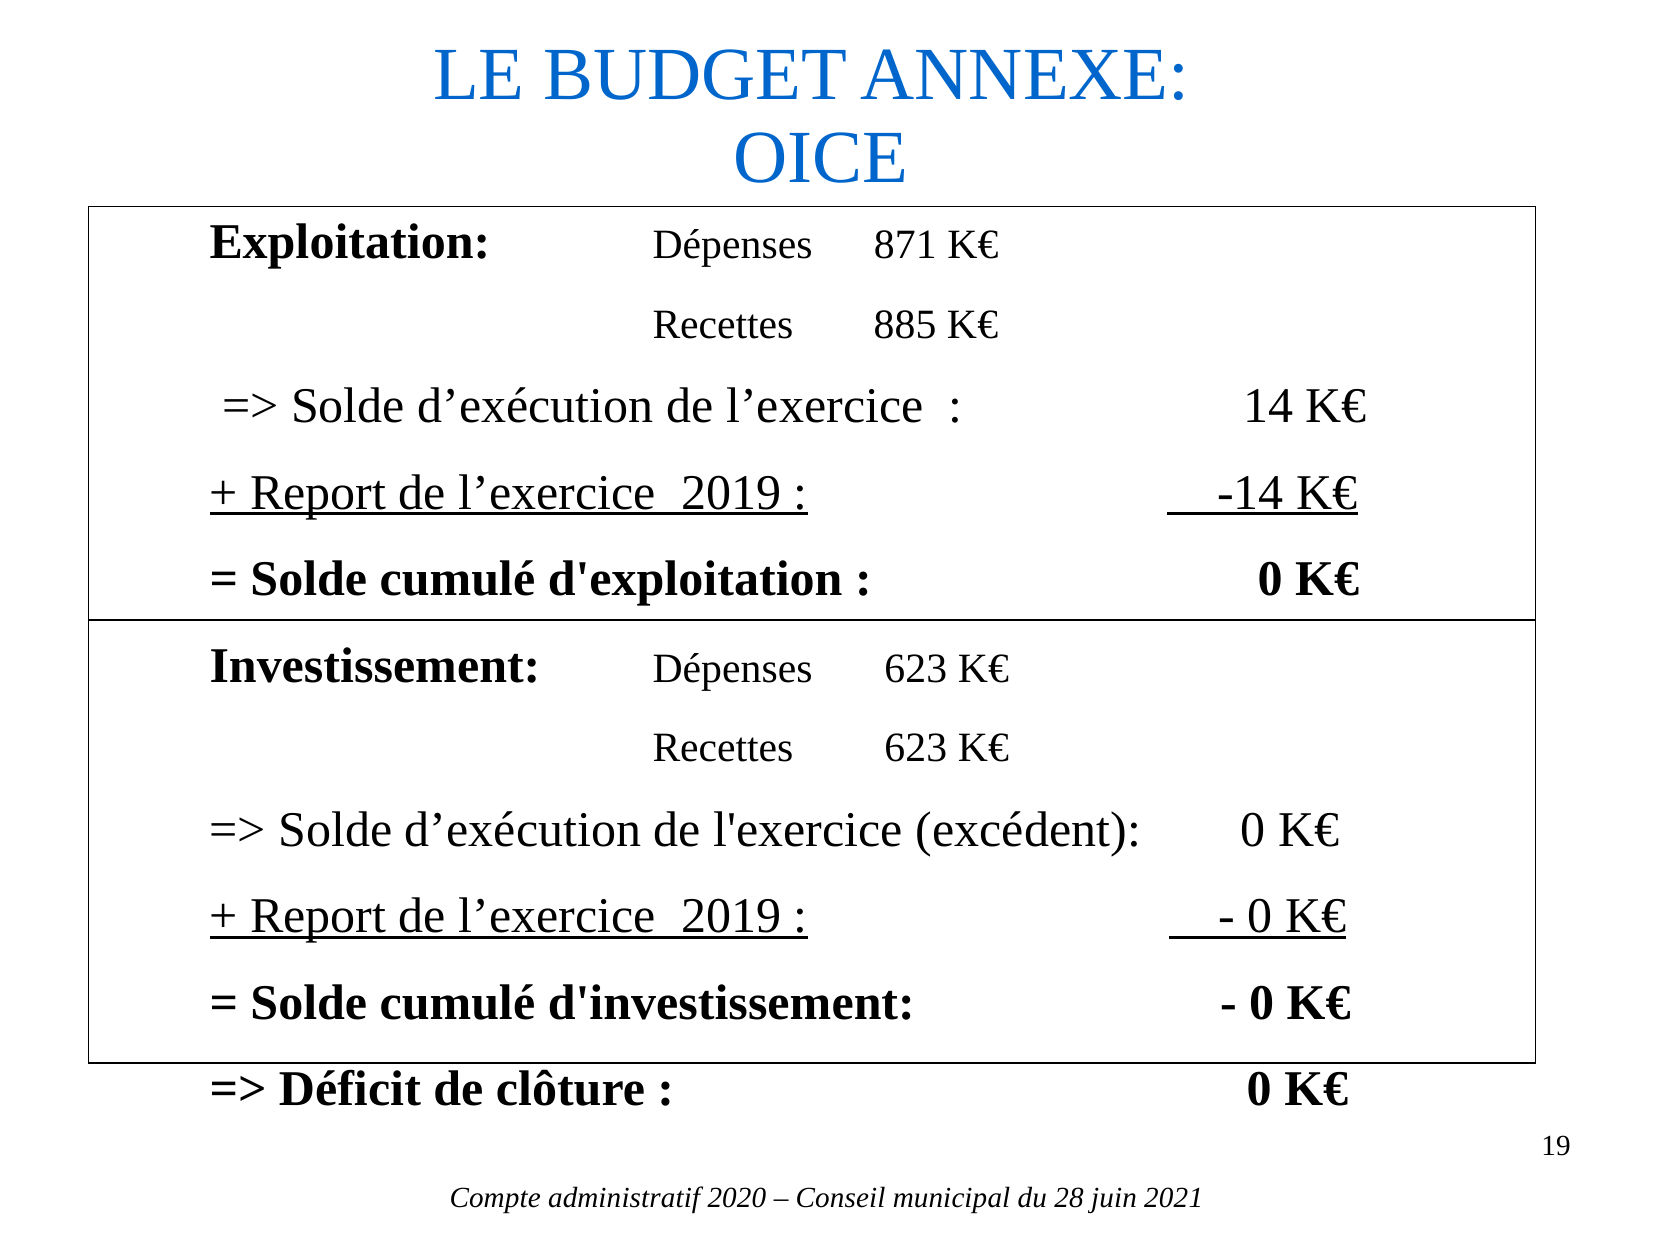

LE BUDGET ANNEXE:
OICE
Exploitation:			Dépenses	871 K€
						Recettes	 885 K€
 => Solde d’exécution de l’exercice : 		 14 K€
+ Report de l’exercice 2019 :					 -14 K€
= Solde cumulé d'exploitation :			 0 K€
Investissement:		Dépenses	 623 K€
						Recettes		 623 K€
=> Solde d’exécution de l'exercice (excédent): 0 K€
+ Report de l’exercice 2019 :				 - 0 K€
= Solde cumulé d'investissement:		 - 0 K€
=> Déficit de clôture :		 		 	 0 K€
19